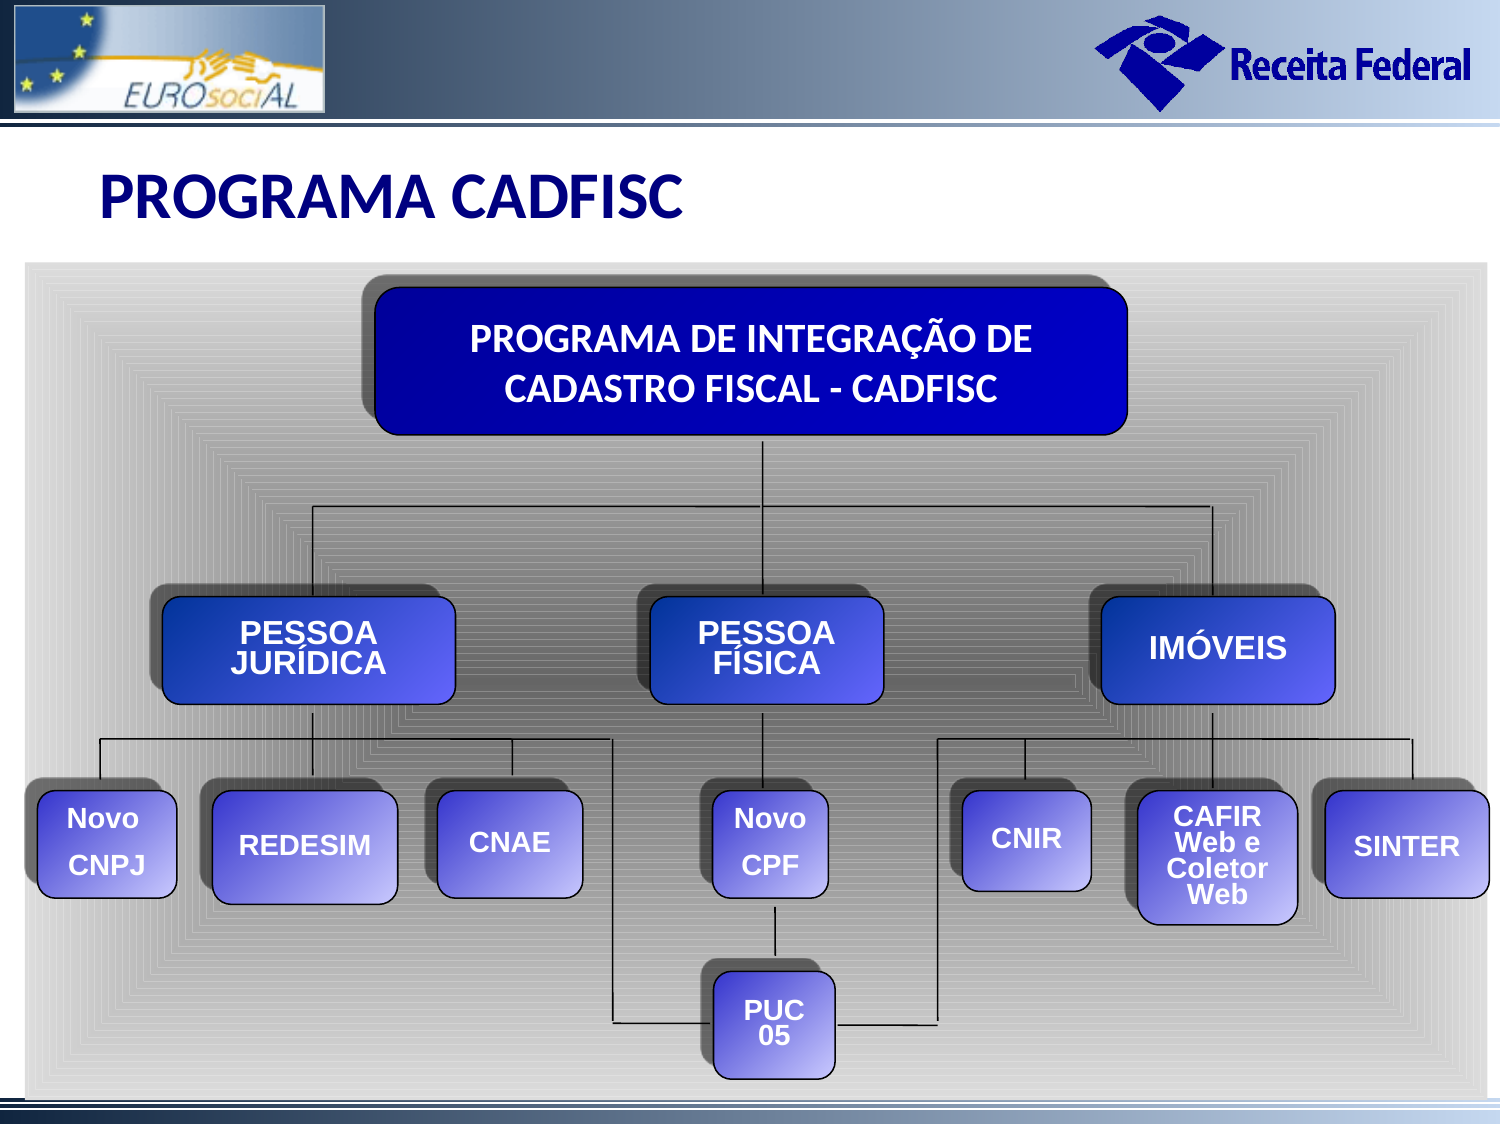

# PROGRAMA CADFISC
PROGRAMA DE INTEGRAÇÃO DE CADASTRO FISCAL - CADFISC
PESSOA JURÍDICA
PESSOA FÍSICA
IMÓVEIS
Novo
CNPJ
REDESIM
CNAE
Novo
CPF
CNIR
CAFIR Web e Coletor Web
 SINTER
PUC 05